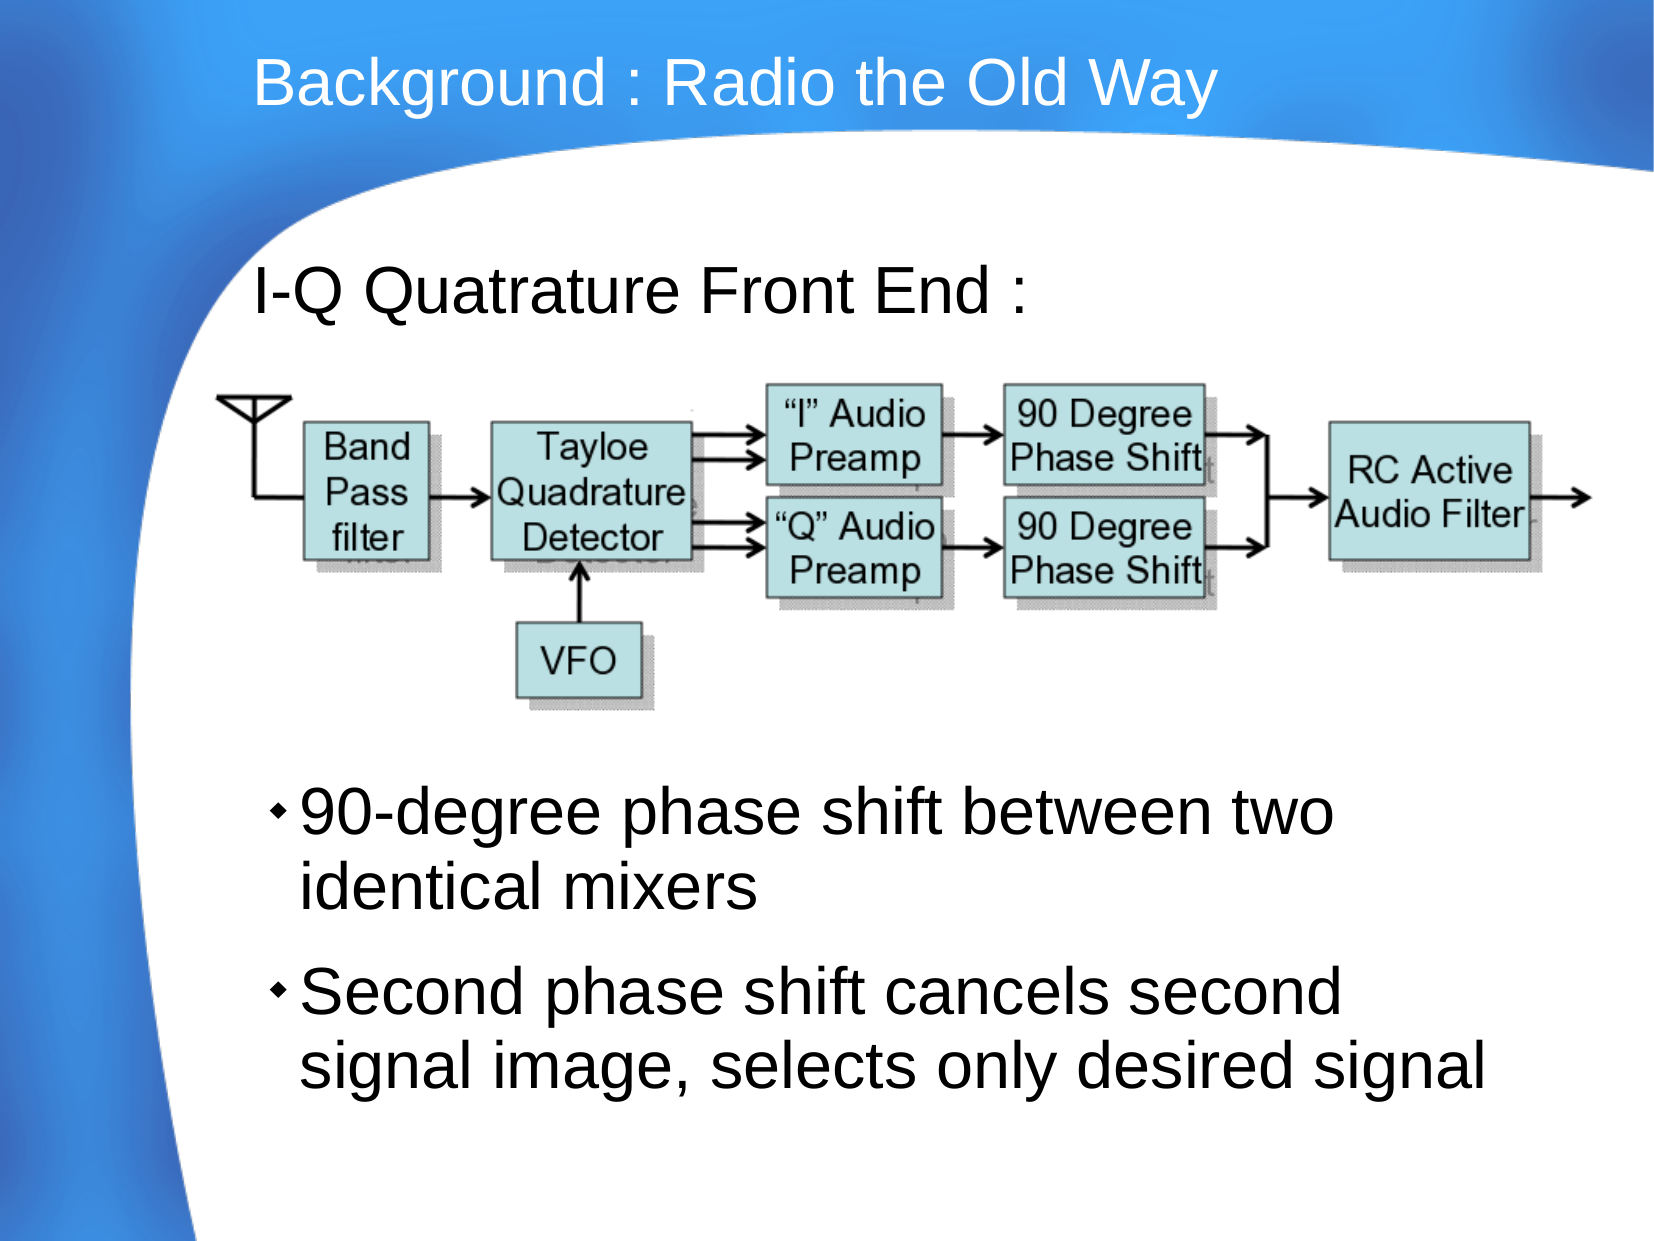

# Background : Radio the Old Way
I-Q Quatrature Front End :
90-degree phase shift between two identical mixers
Second phase shift cancels second signal image, selects only desired signal